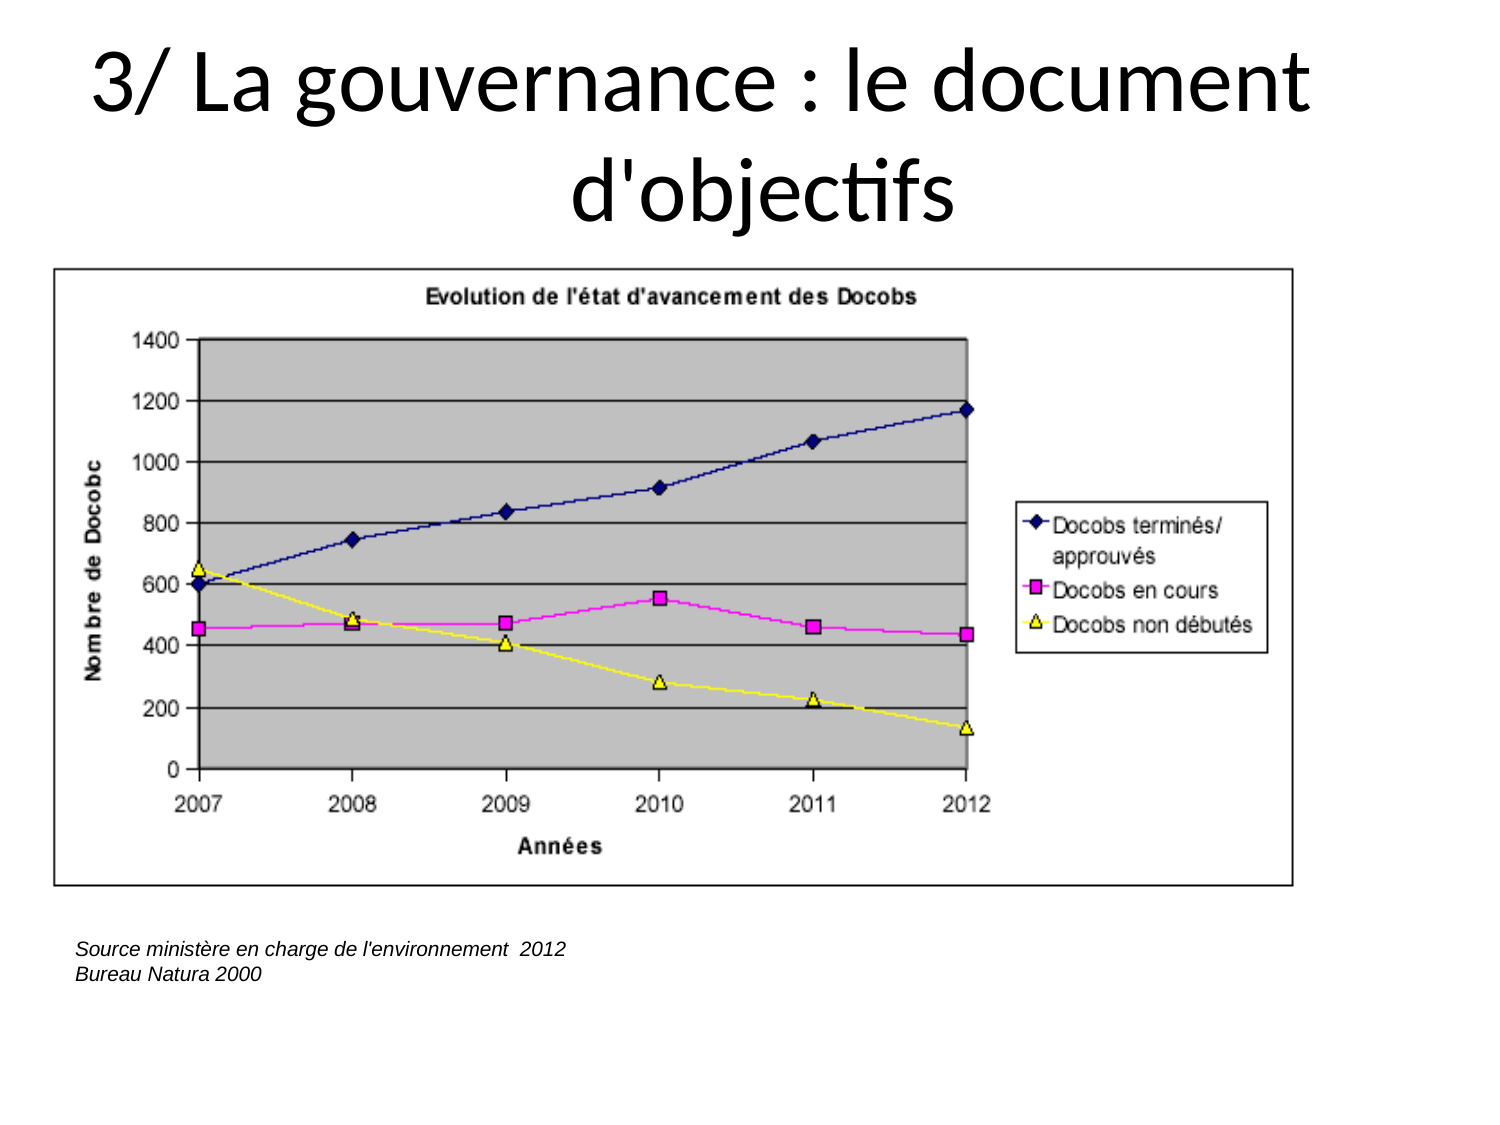

# 3/ La gouvernance : le document d'objectifs
Source ministère en charge de l'environnement 2012
Bureau Natura 2000